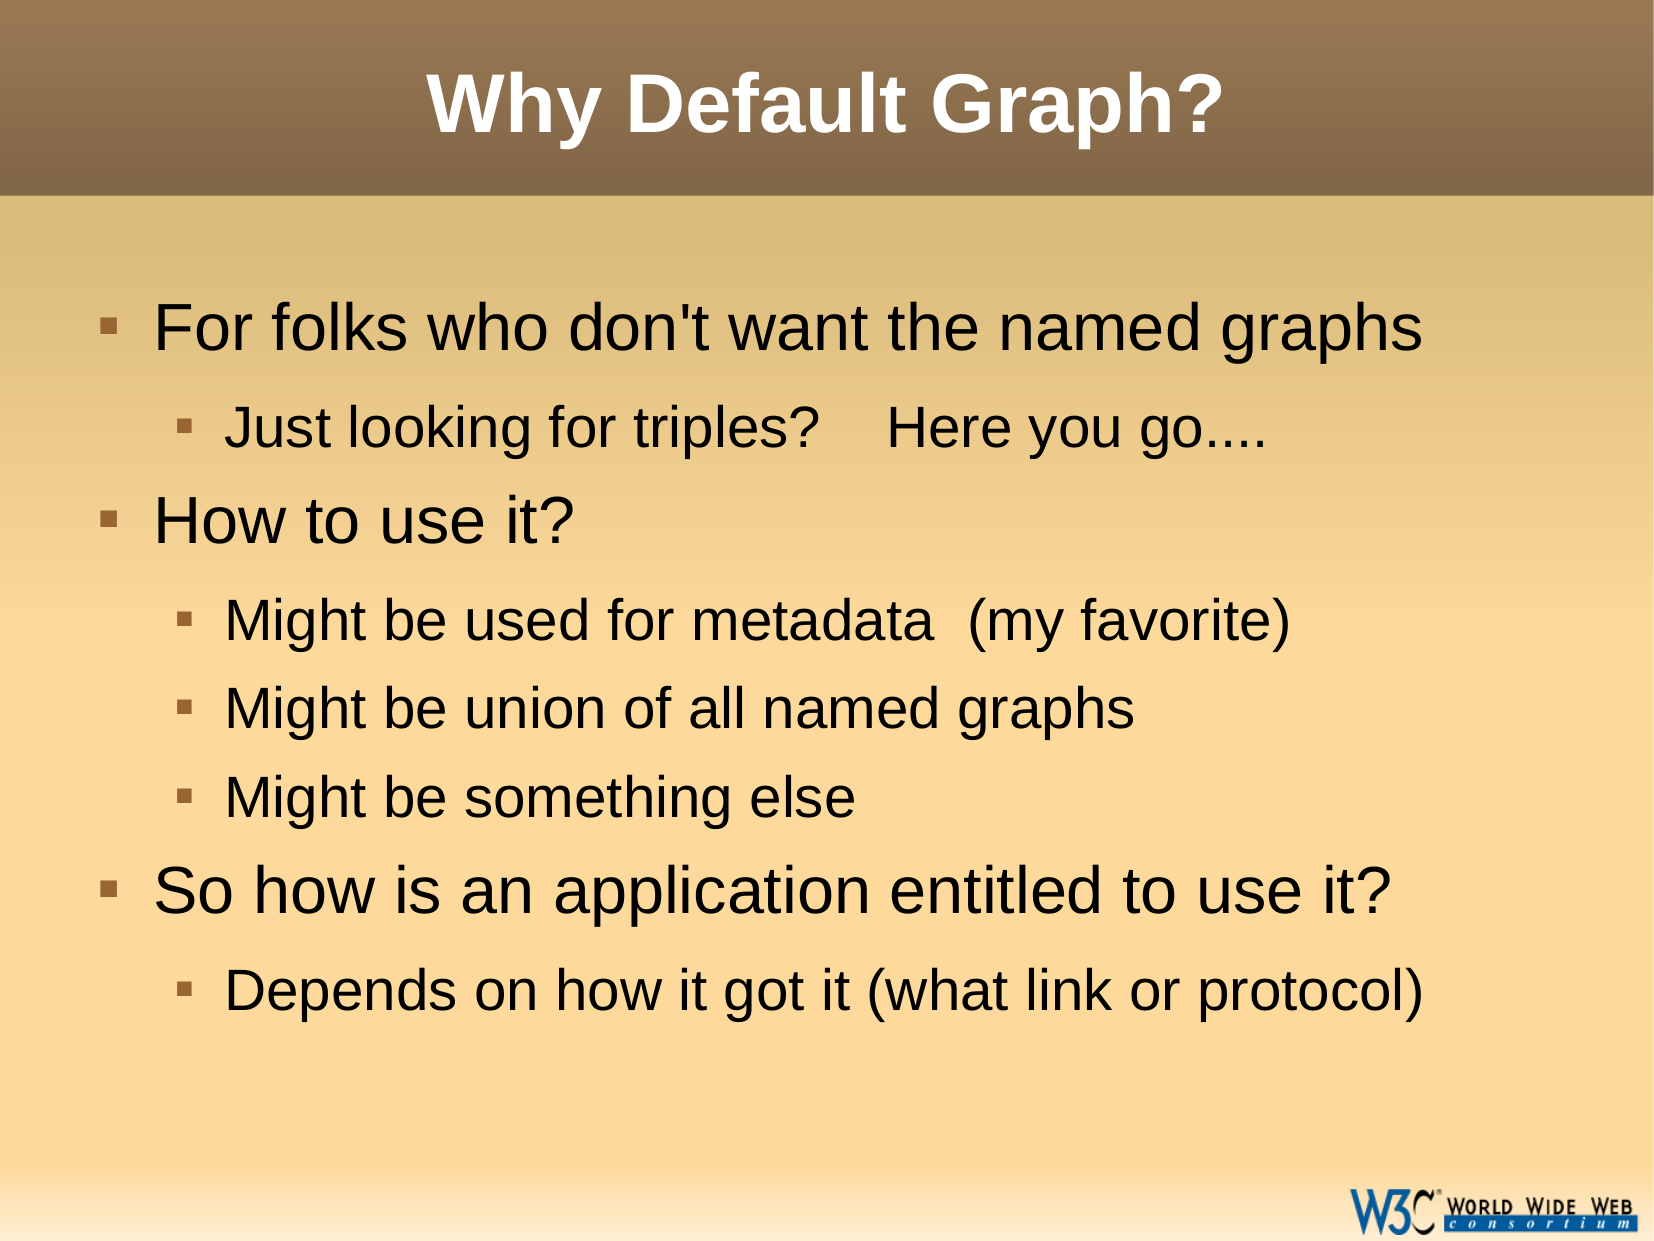

# Why Default Graph?
For folks who don't want the named graphs
Just looking for triples? Here you go....
How to use it?
Might be used for metadata (my favorite)
Might be union of all named graphs
Might be something else
So how is an application entitled to use it?
Depends on how it got it (what link or protocol)